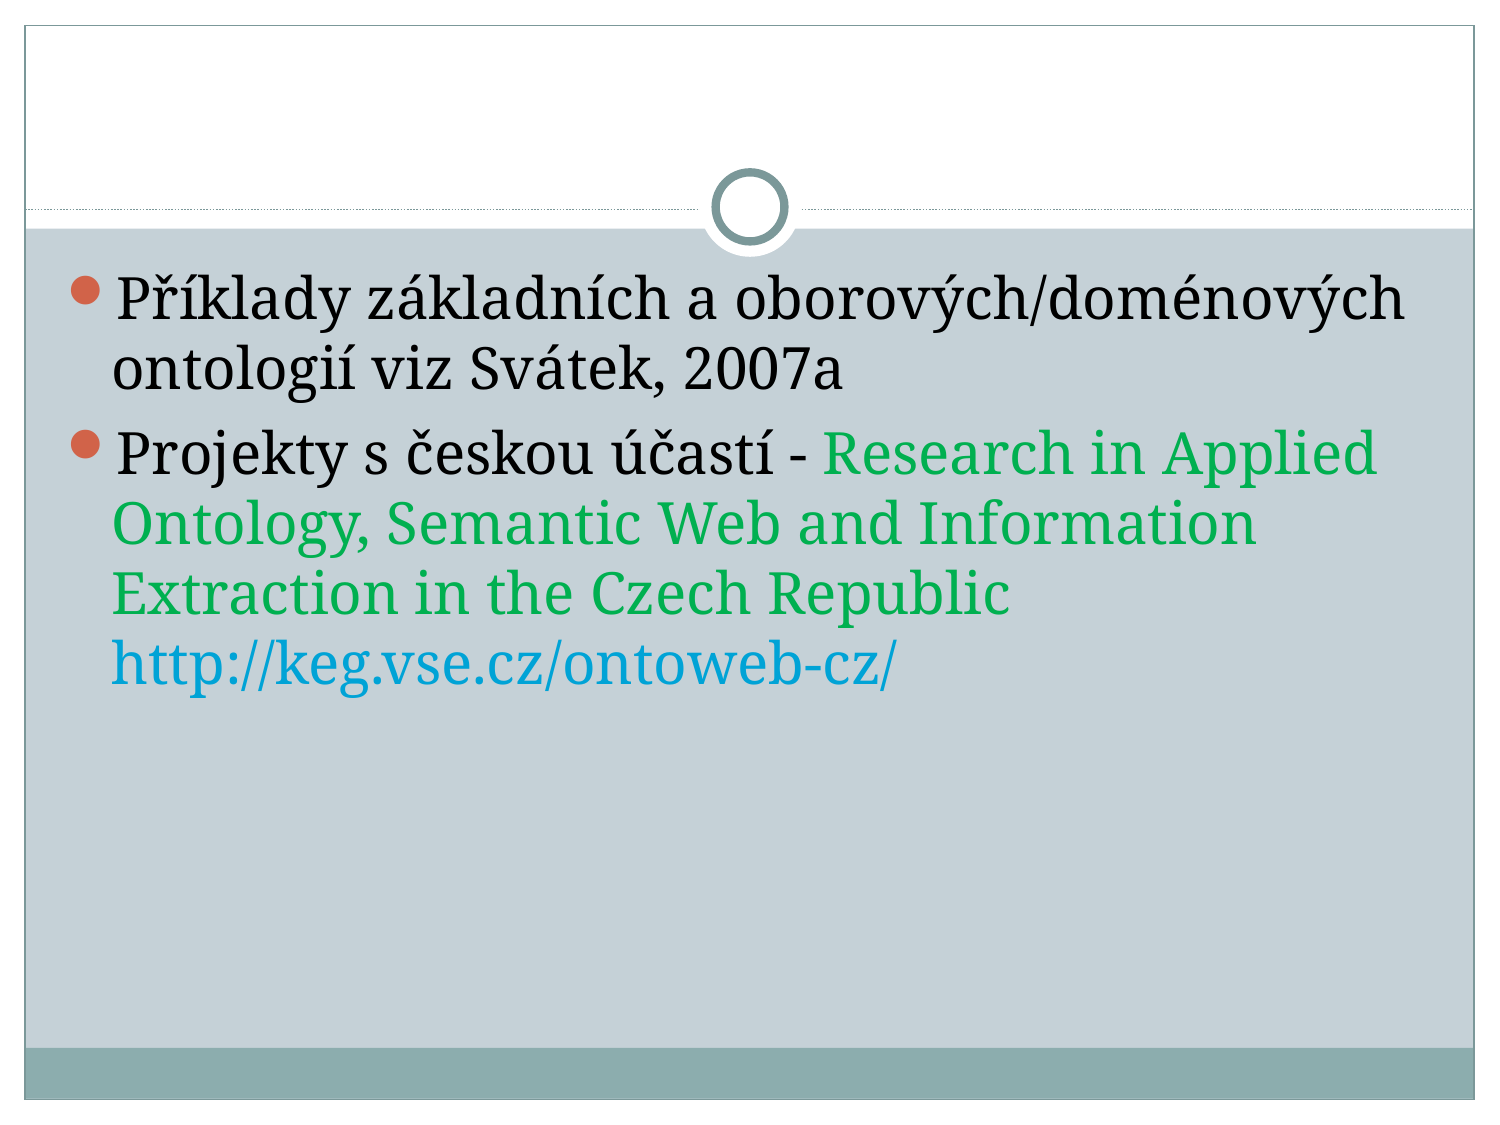

#
Příklady základních a oborových/doménových ontologií viz Svátek, 2007a
Projekty s českou účastí - Research in Applied Ontology, Semantic Web and Information Extraction in the Czech Republic http://keg.vse.cz/ontoweb-cz/